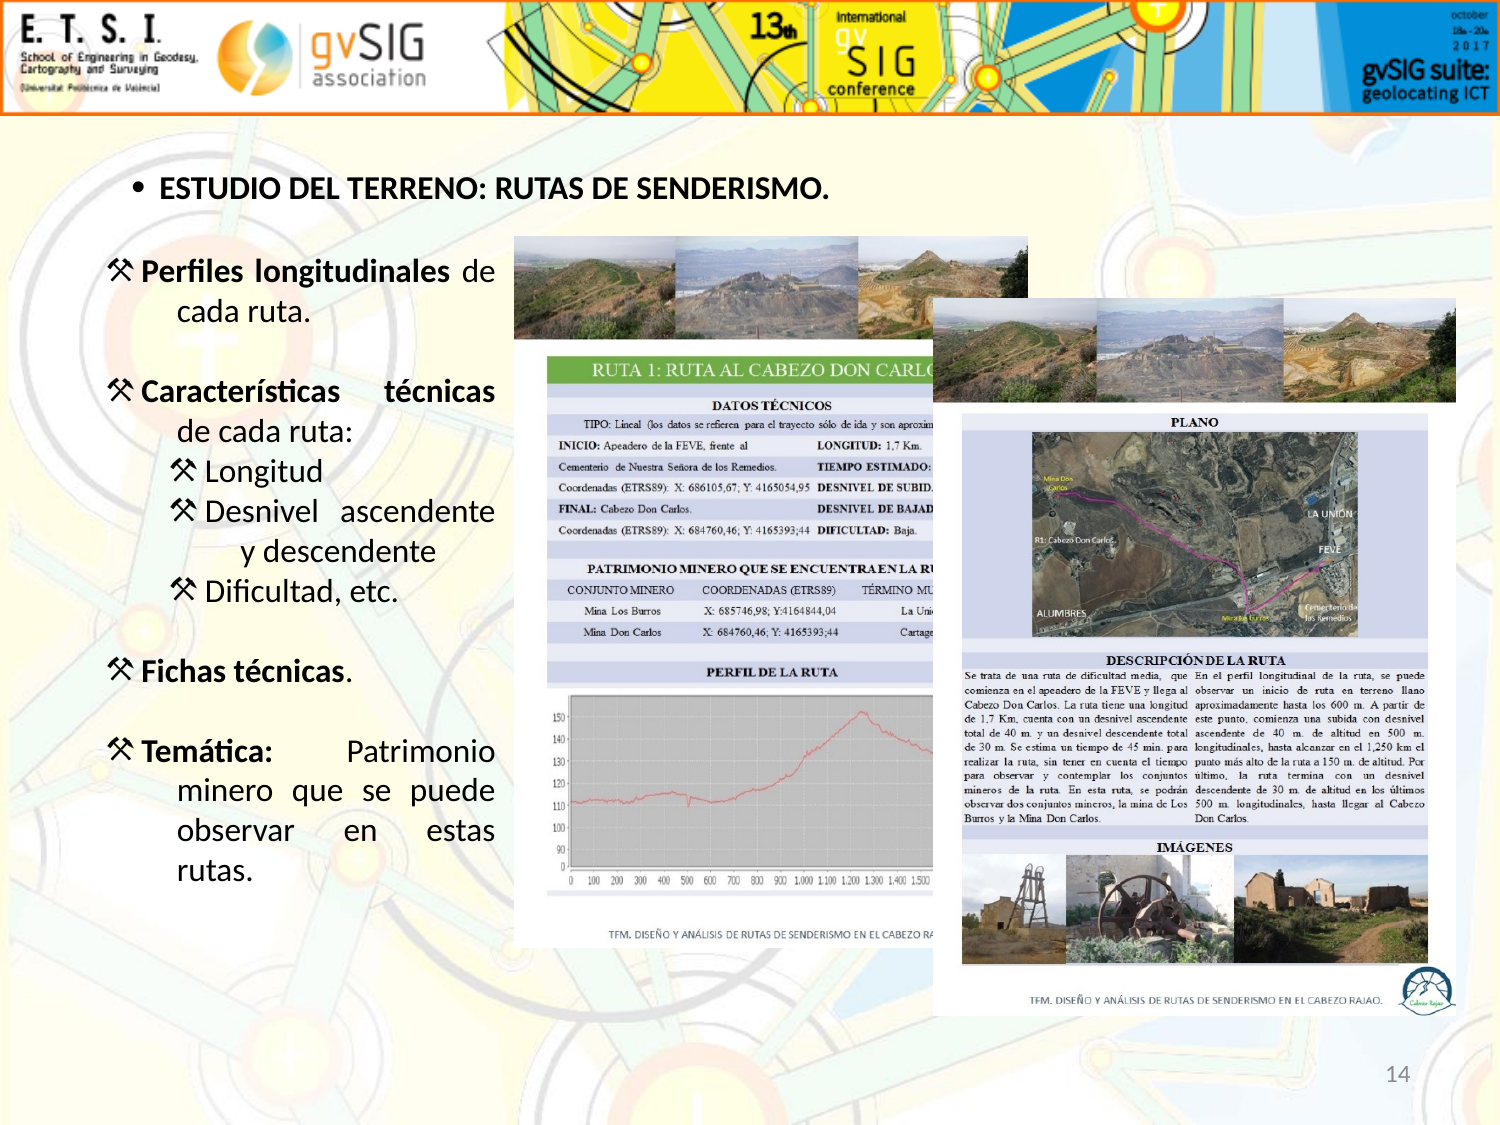

ESTUDIO DEL TERRENO: RUTAS DE SENDERISMO.
Perfiles longitudinales de cada ruta.
Características técnicas de cada ruta:
Longitud
Desnivel ascendente y descendente
Dificultad, etc.
Fichas técnicas.
Temática: Patrimonio minero que se puede observar en estas rutas.